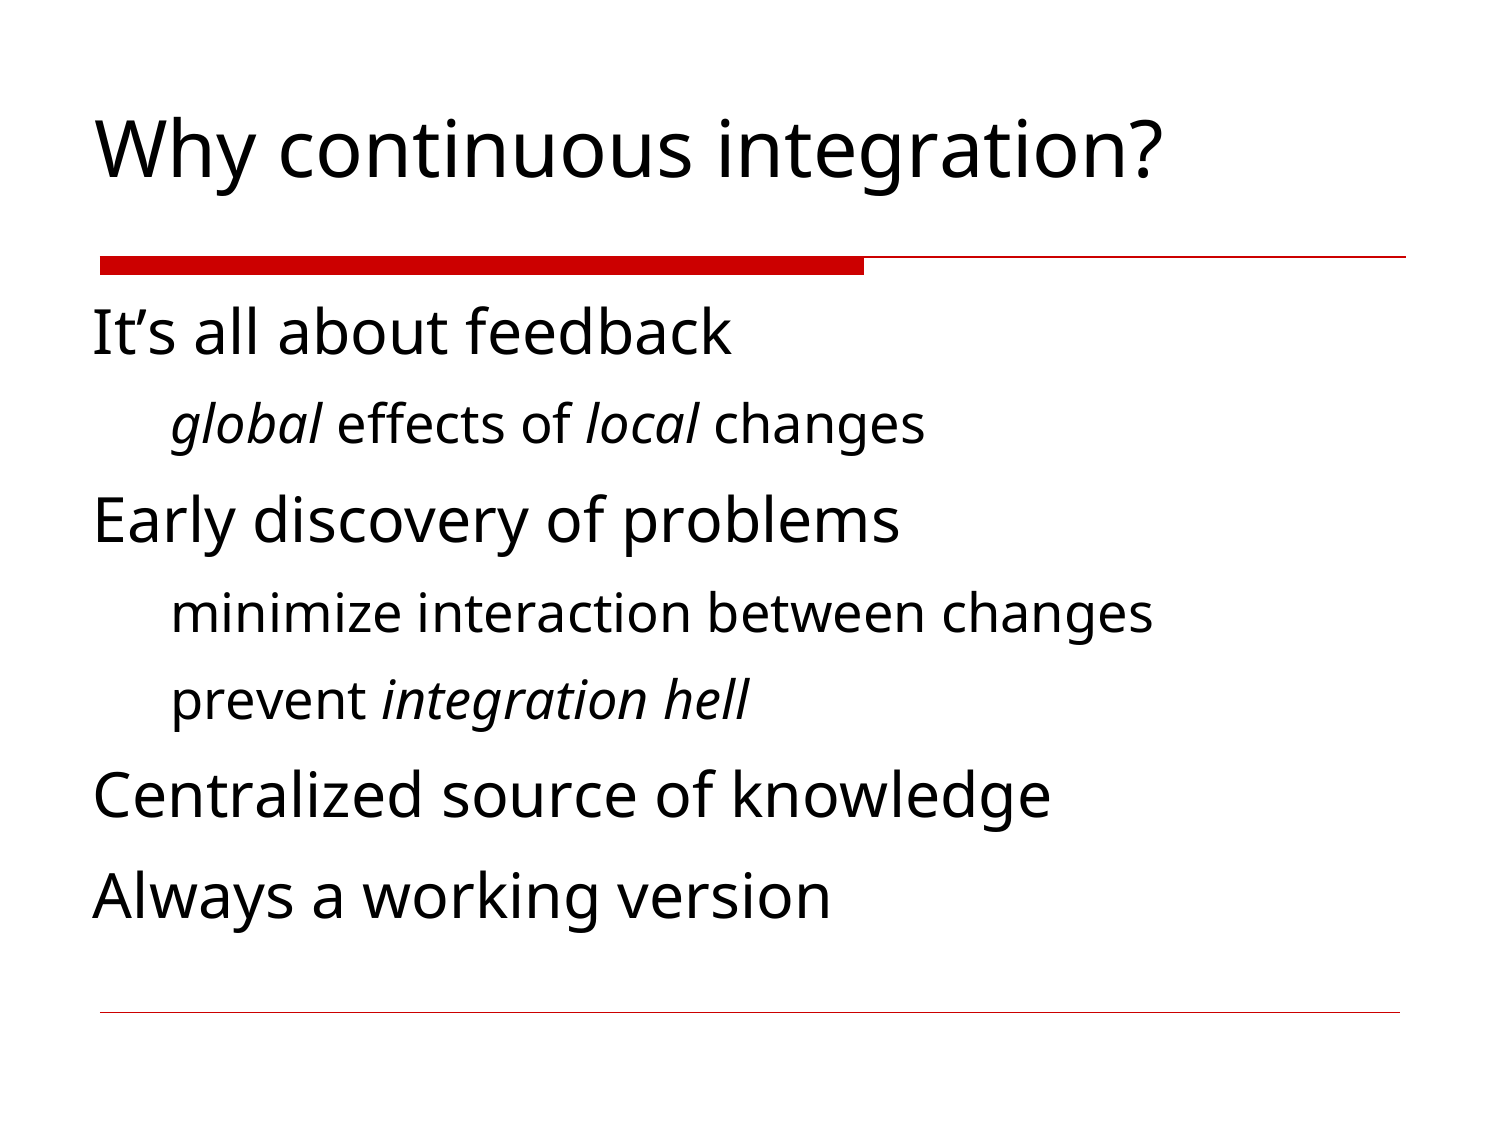

# Why continuous integration?
It’s all about feedback
global effects of local changes
Early discovery of problems
minimize interaction between changes
prevent integration hell
Centralized source of knowledge
Always a working version